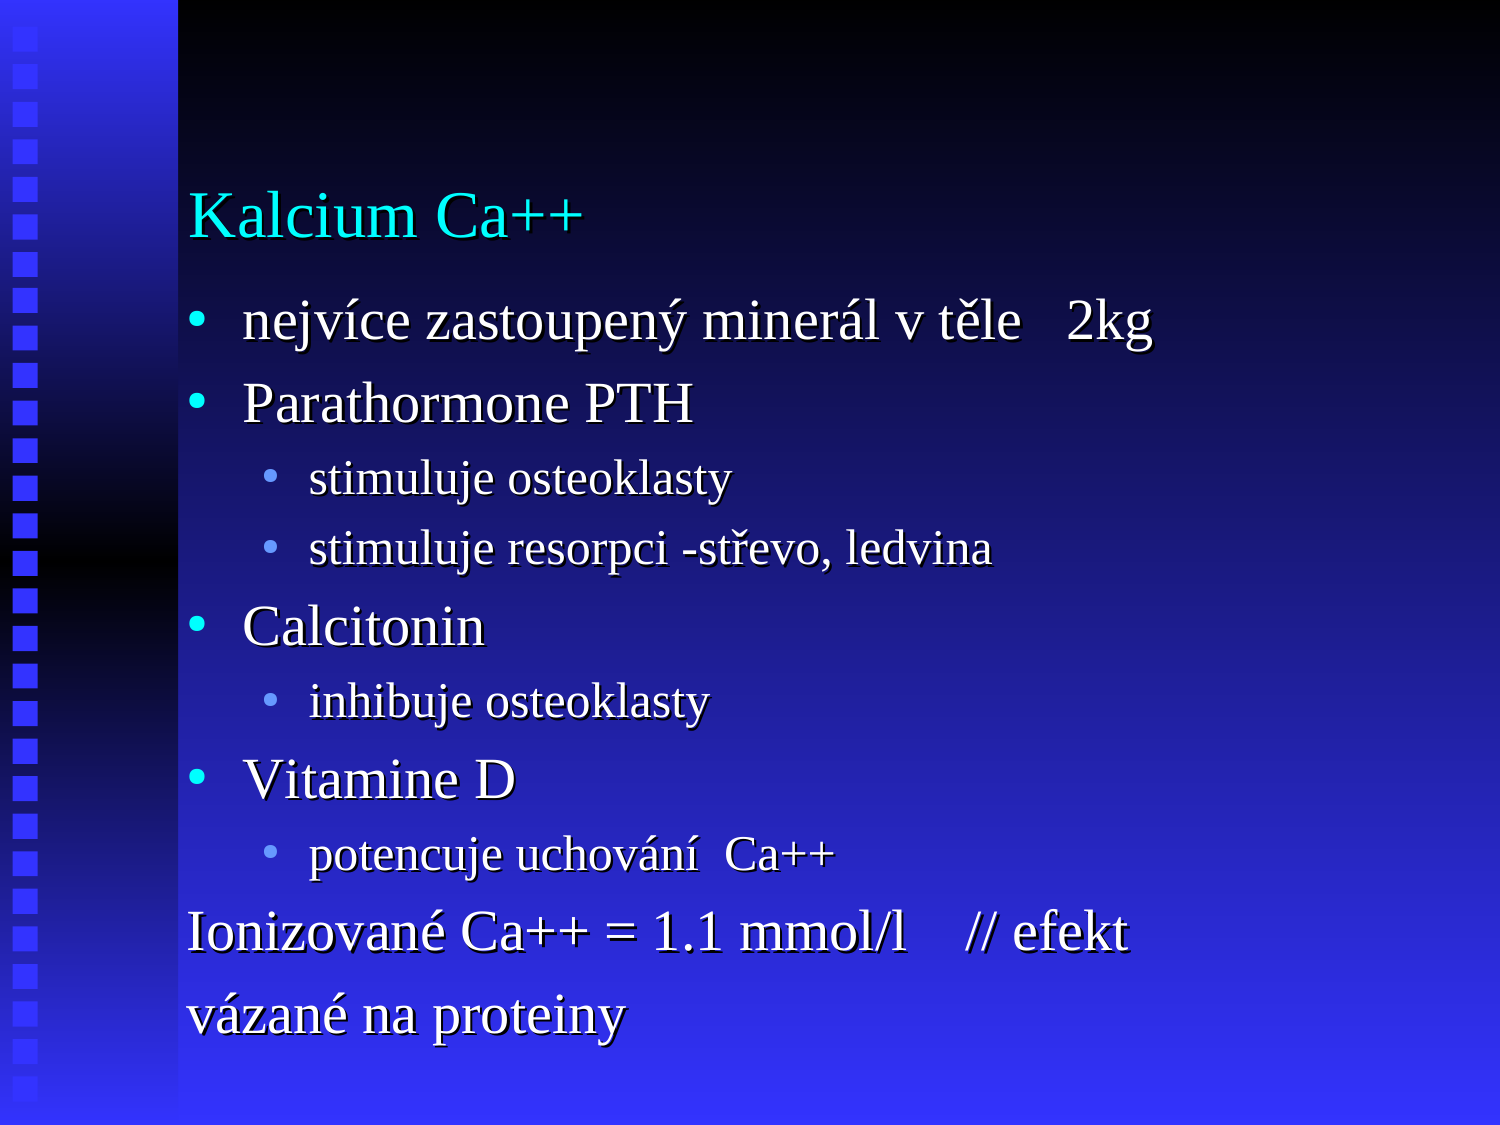

# Kalcium Ca++
nejvíce zastoupený minerál v těle 2kg
Parathormone PTH
stimuluje osteoklasty
stimuluje resorpci -střevo, ledvina
Calcitonin
inhibuje osteoklasty
Vitamine D
potencuje uchování Ca++
Ionizované Ca++ = 1.1 mmol/l // efekt
vázané na proteiny